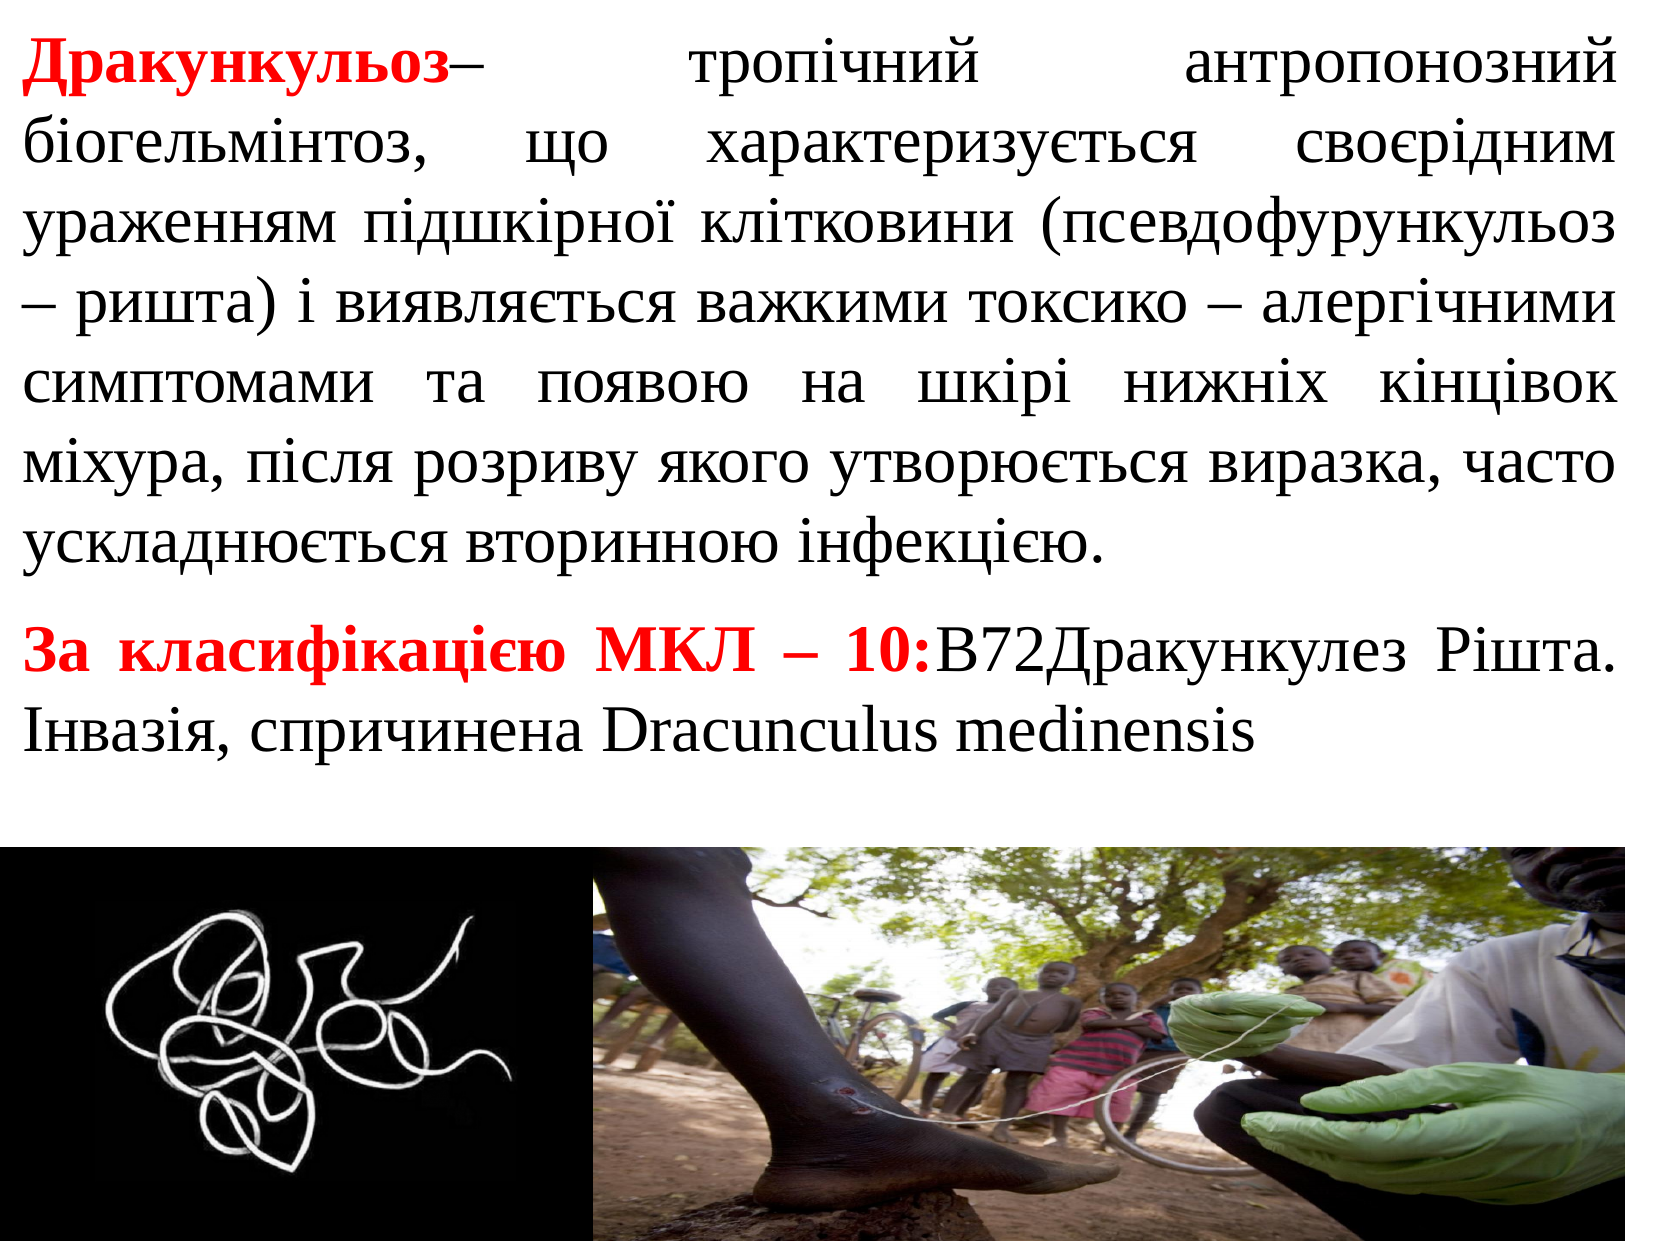

# Дракункульоз– тропічний антропонозний біогельмінтоз, що характеризується своєрідним ураженням підшкірної клітковини (псевдофурункульоз – ришта) і виявляється важкими токсико – алергічними симптомами та появою на шкірі нижніх кінцівок міхура, після розриву якого утворюється виразка, часто ускладнюється вторинною інфекцією.
За класифікацією МКЛ – 10:B72Дракункулез Рішта. Інвазія, спричинена Dracunculus medinensis